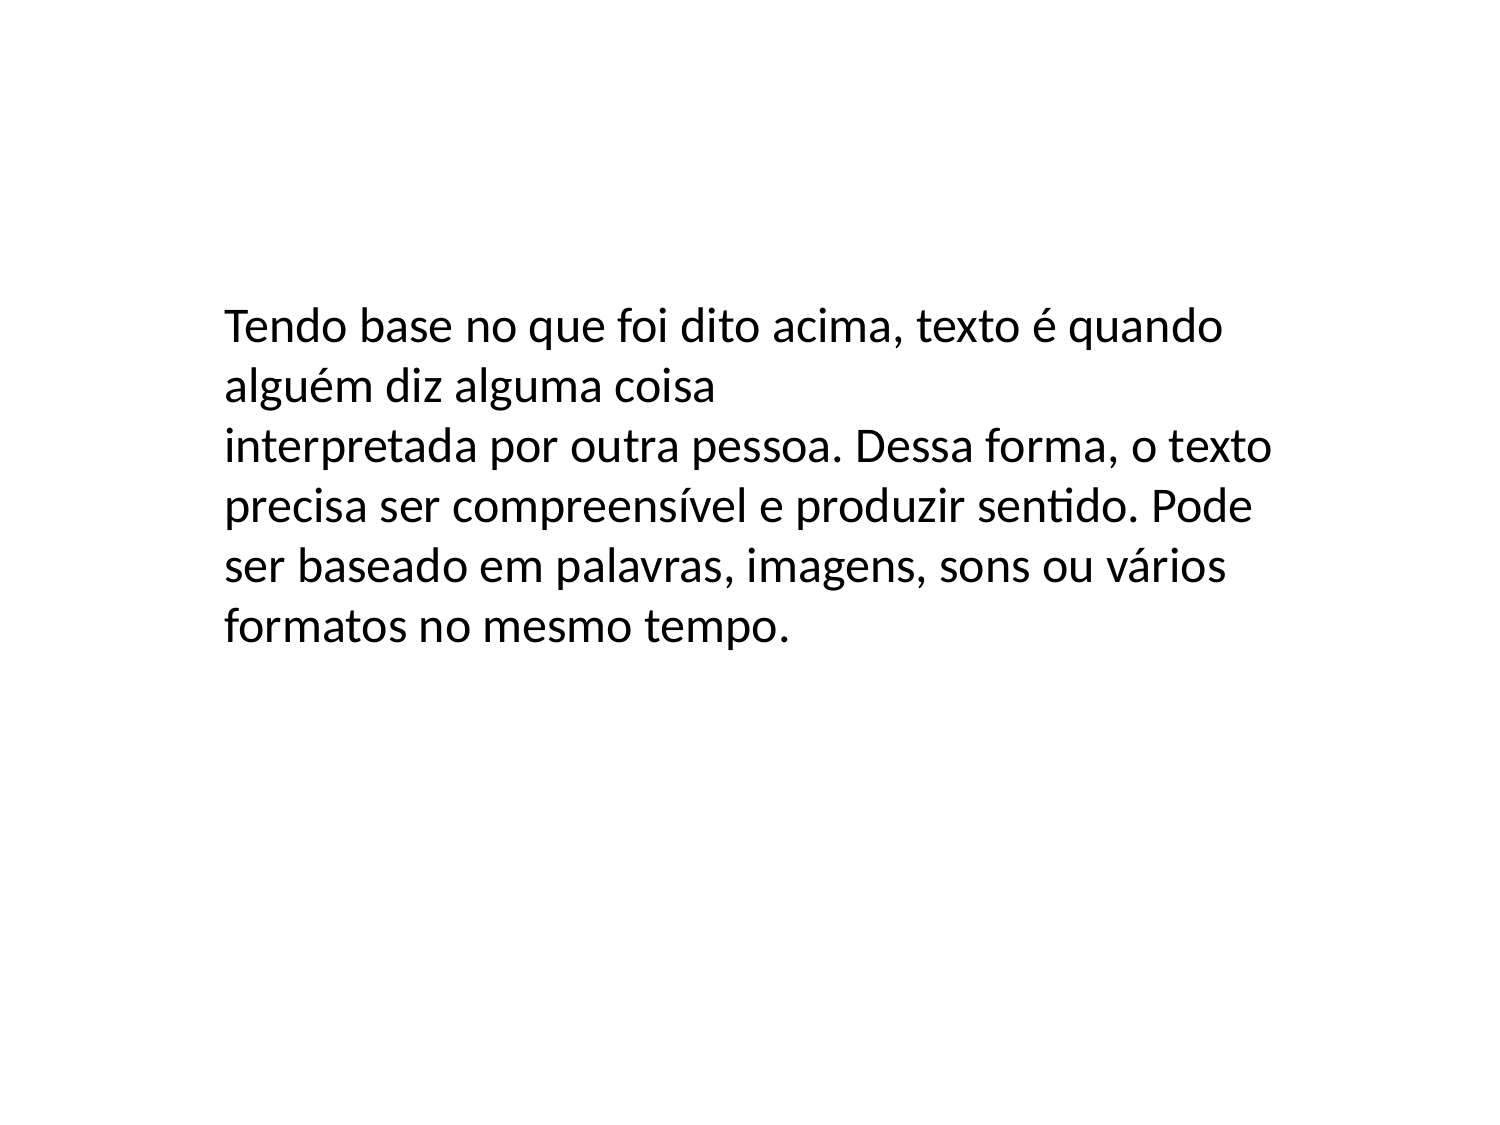

Tendo base no que foi dito acima, texto é quando alguém diz alguma coisa
interpretada por outra pessoa. Dessa forma, o texto precisa ser compreensível e produzir sentido. Pode ser baseado em palavras, imagens, sons ou vários formatos no mesmo tempo.